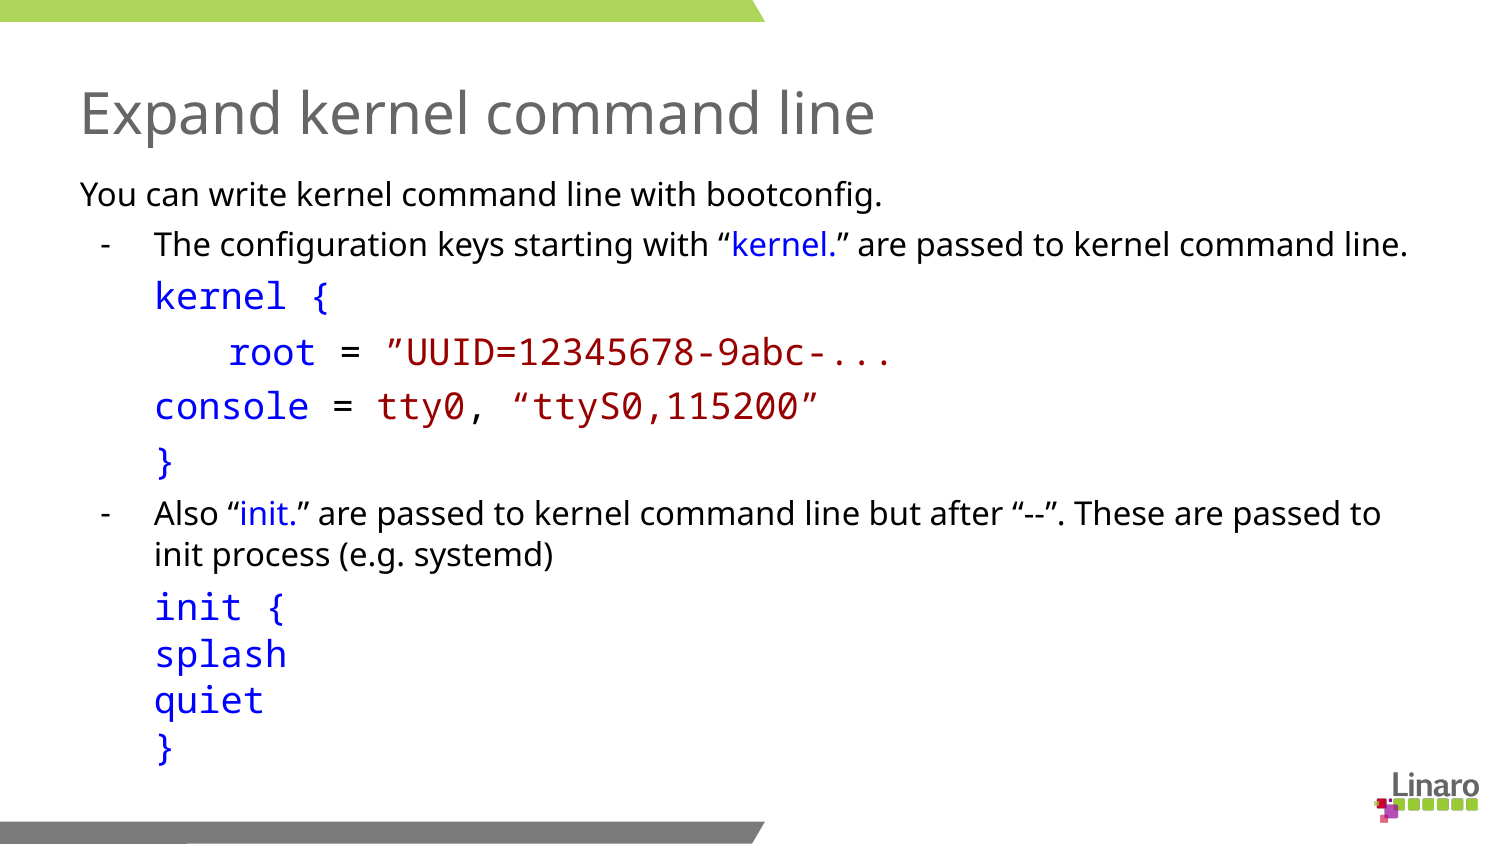

# Expand kernel command line
You can write kernel command line with bootconfig.
The configuration keys starting with “kernel.” are passed to kernel command line.
	kernel {
root = ”UUID=12345678-9abc-...
		console = tty0, “ttyS0,115200”
	}
Also “init.” are passed to kernel command line but after “--”. These are passed to init process (e.g. systemd)
	init {
		splash
		quiet
	}